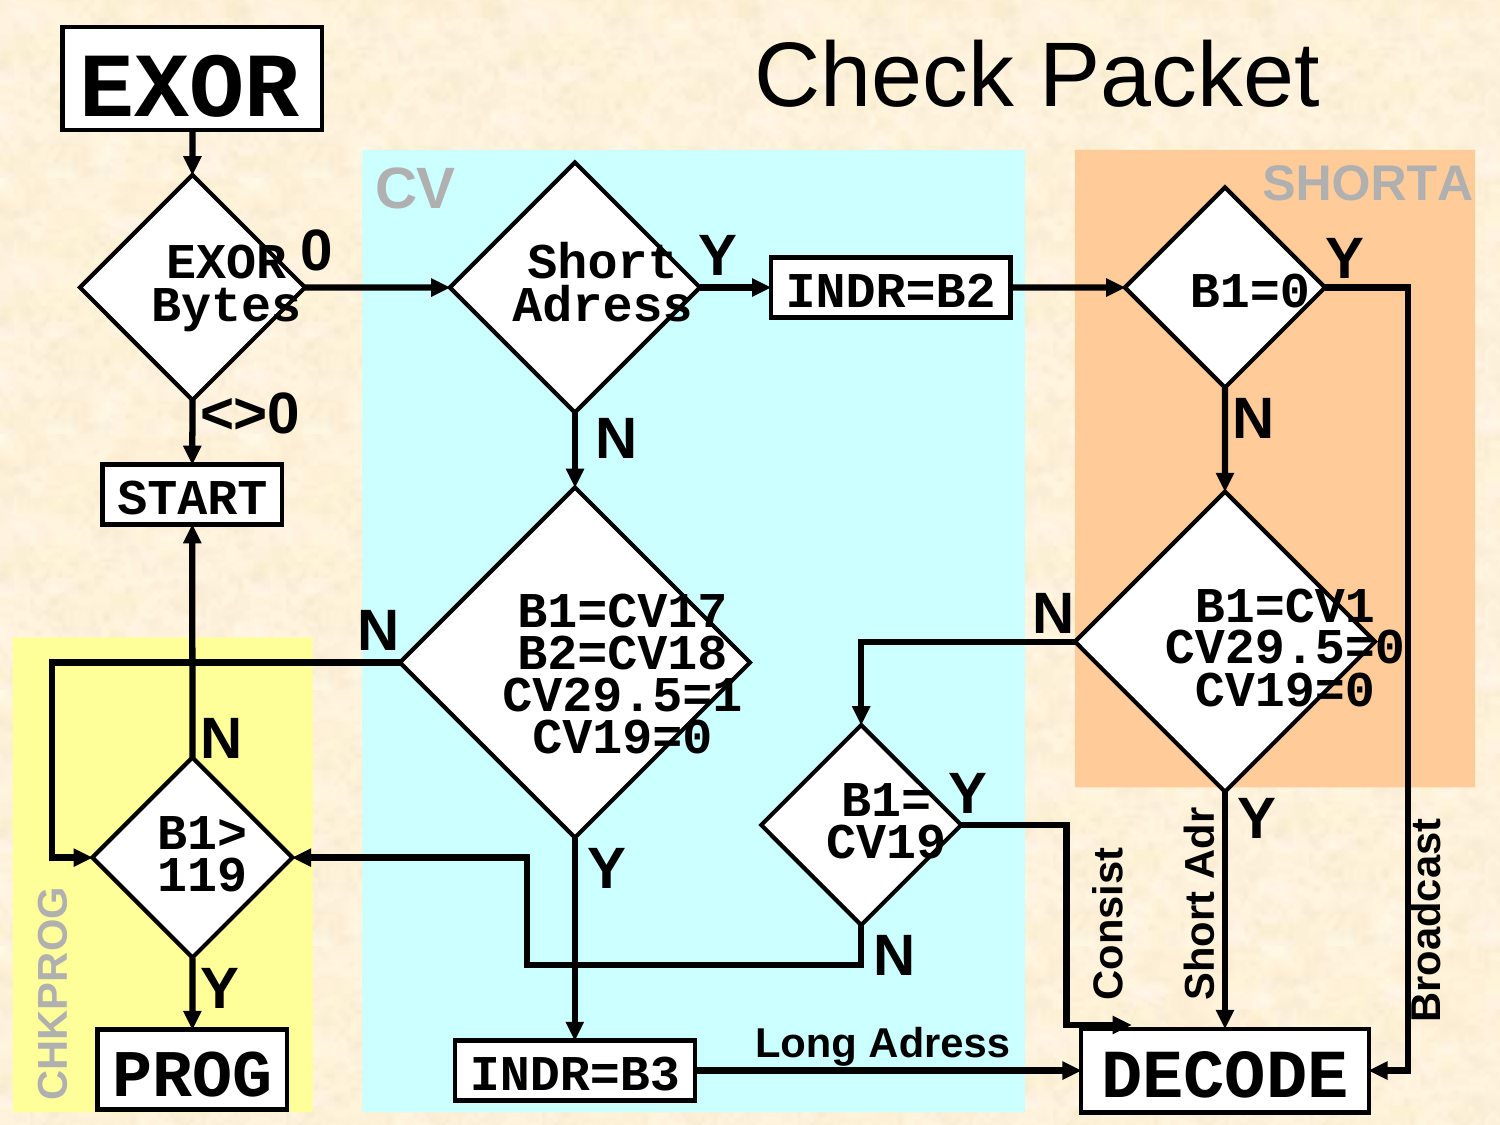

# Check Packet
EXOR
CV
SHORTA
Short
Adress
EXOR
Bytes
B1=0
0
Y
Y
INDR=B2
<>0
N
N
START
B1=CV17
B2=CV18
CV29.5=1
CV19=0
B1=CV1
CV29.5=0
CV19=0
N
N
N
B1=
CV19
Y
B1>
119
Y
Y
Short Adr
Broadcast
Consist
N
Y
CHKPROG
Long Adress
DECODE
PROG
INDR=B3